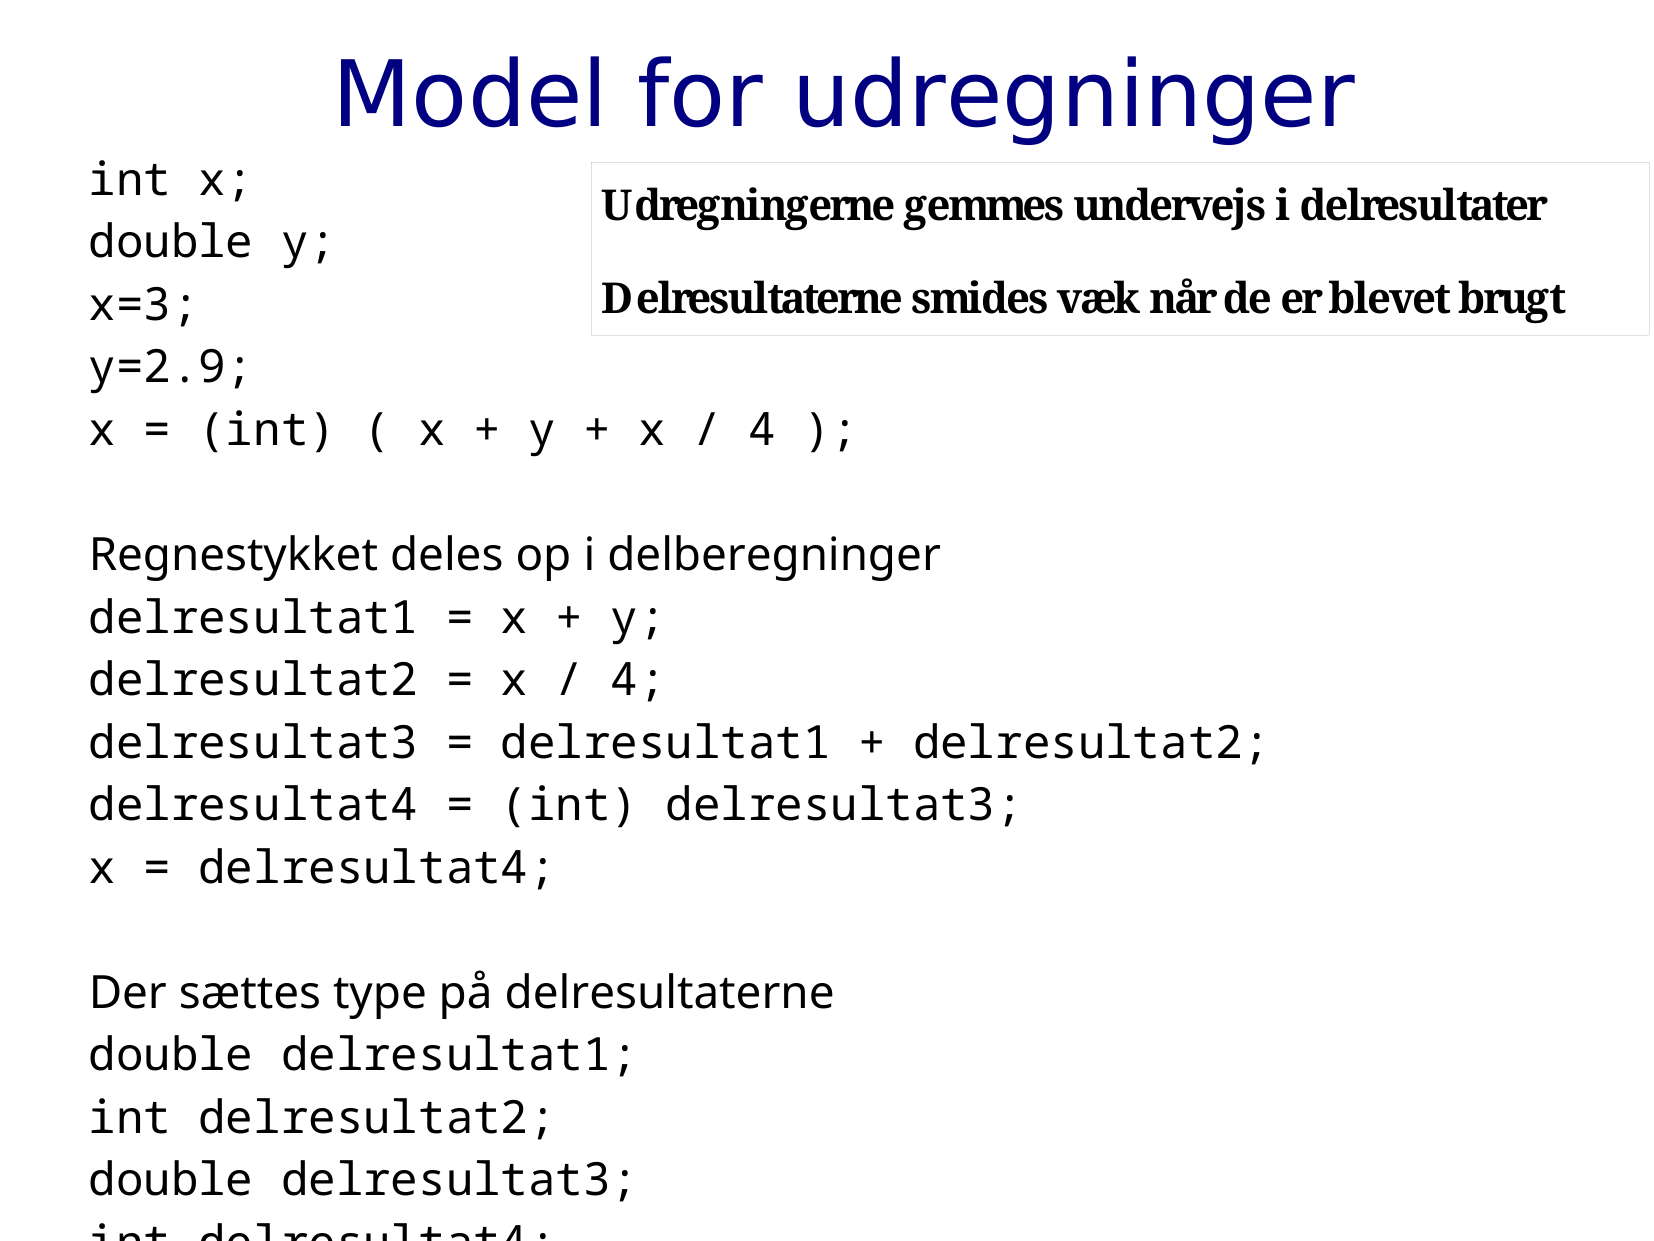

# Model for udregninger
int x;
double y;
x=3;
y=2.9;
x = (int) ( x + y + x / 4 );
Regnestykket deles op i delberegninger
delresultat1 = x + y;
delresultat2 = x / 4;
delresultat3 = delresultat1 + delresultat2;
delresultat4 = (int) delresultat3;
x = delresultat4;
Der sættes type på delresultaterne
double delresultat1;
int delresultat2;
double delresultat3;
int delresultat4;
Typer på værdier og variable lægges fast, når programmet bliver oversat